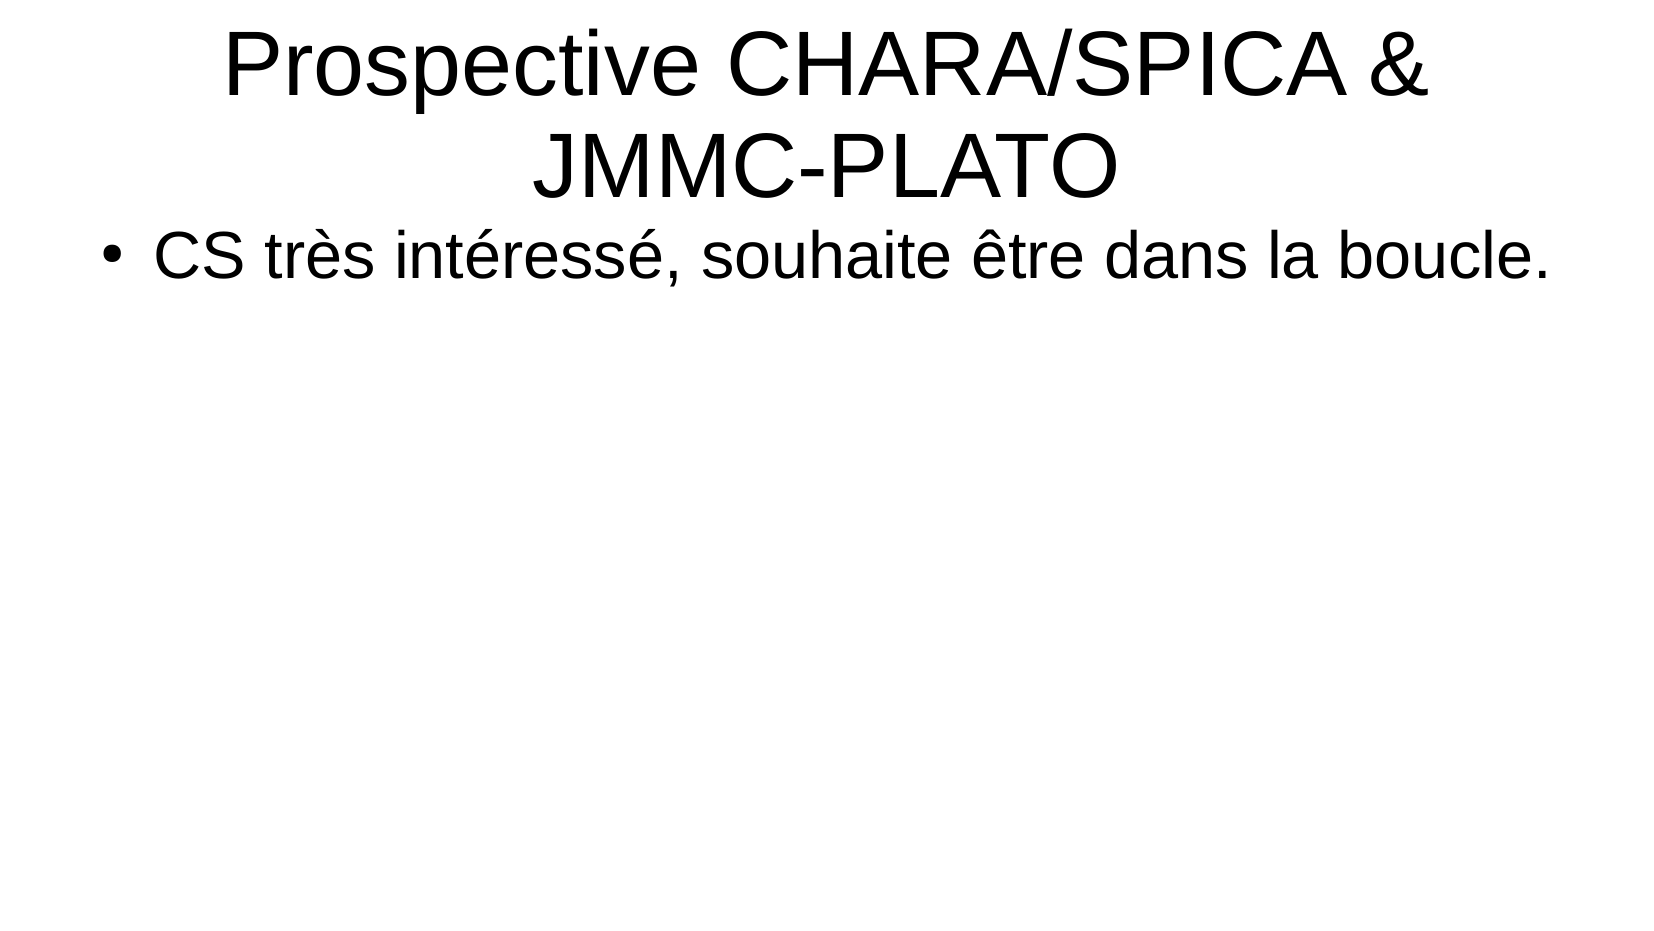

# Prospective CHARA/SPICA & JMMC-PLATO
CS très intéressé, souhaite être dans la boucle.